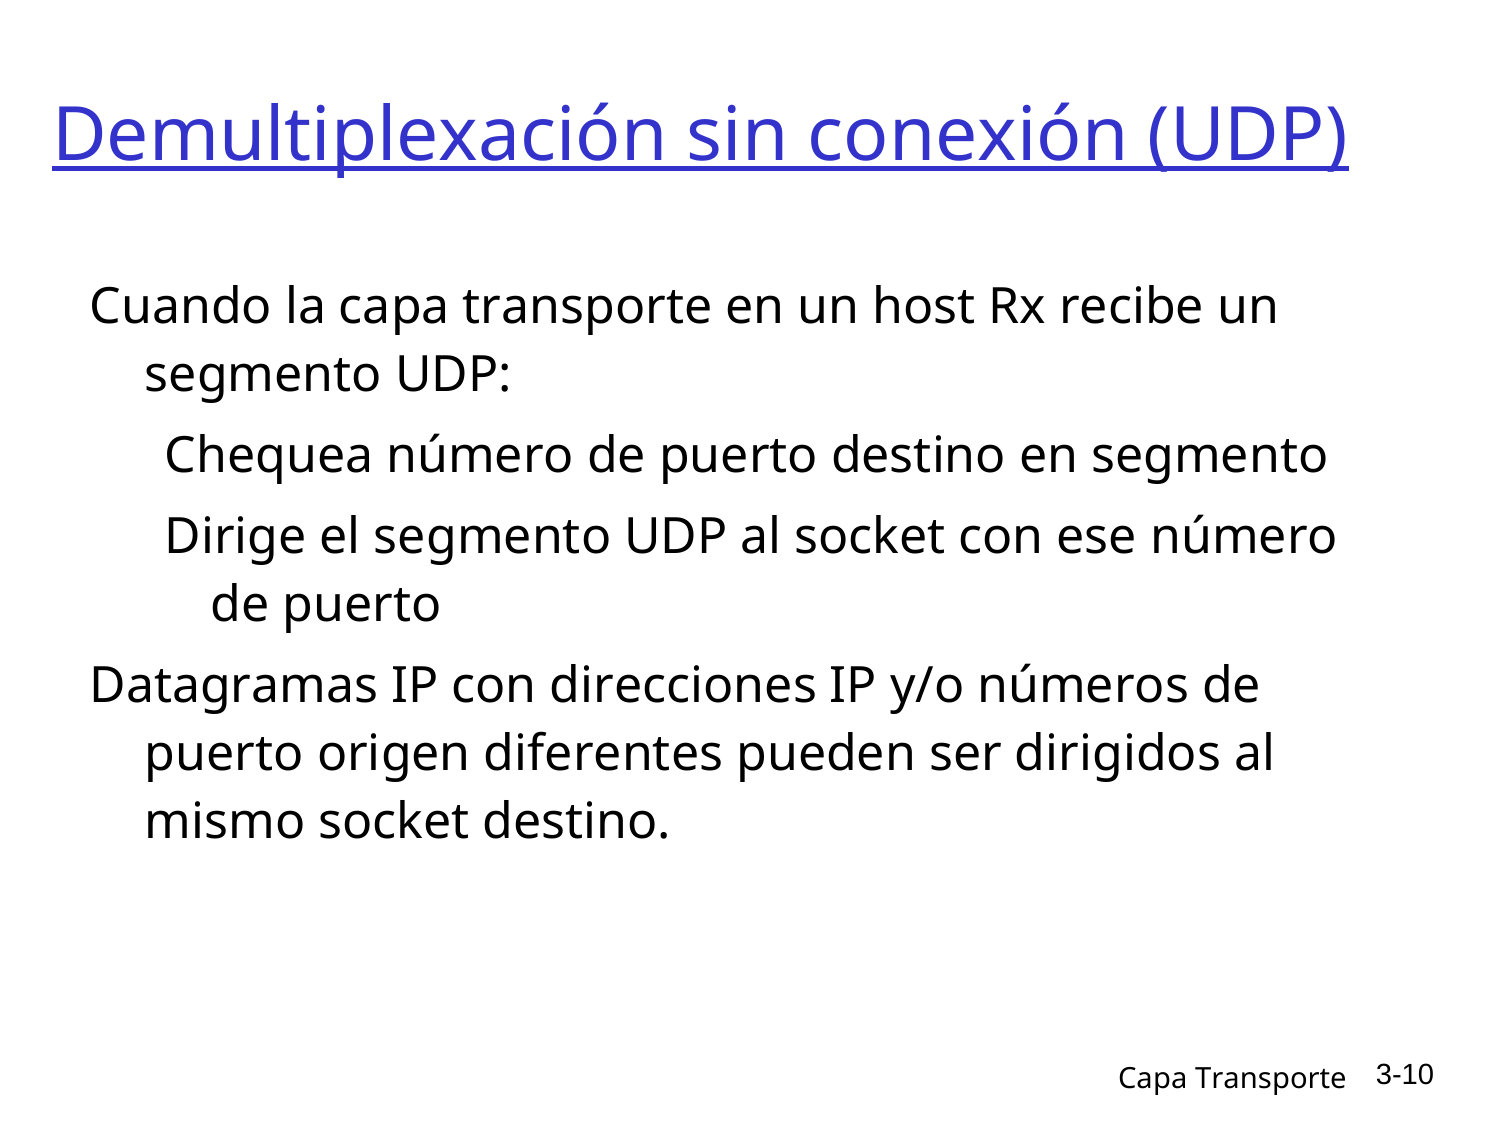

# Demultiplexación sin conexión (UDP)‏
Cuando la capa transporte en un host Rx recibe un segmento UDP:
Chequea número de puerto destino en segmento
Dirige el segmento UDP al socket con ese número de puerto
Datagramas IP con direcciones IP y/o números de puerto origen diferentes pueden ser dirigidos al mismo socket destino.
10